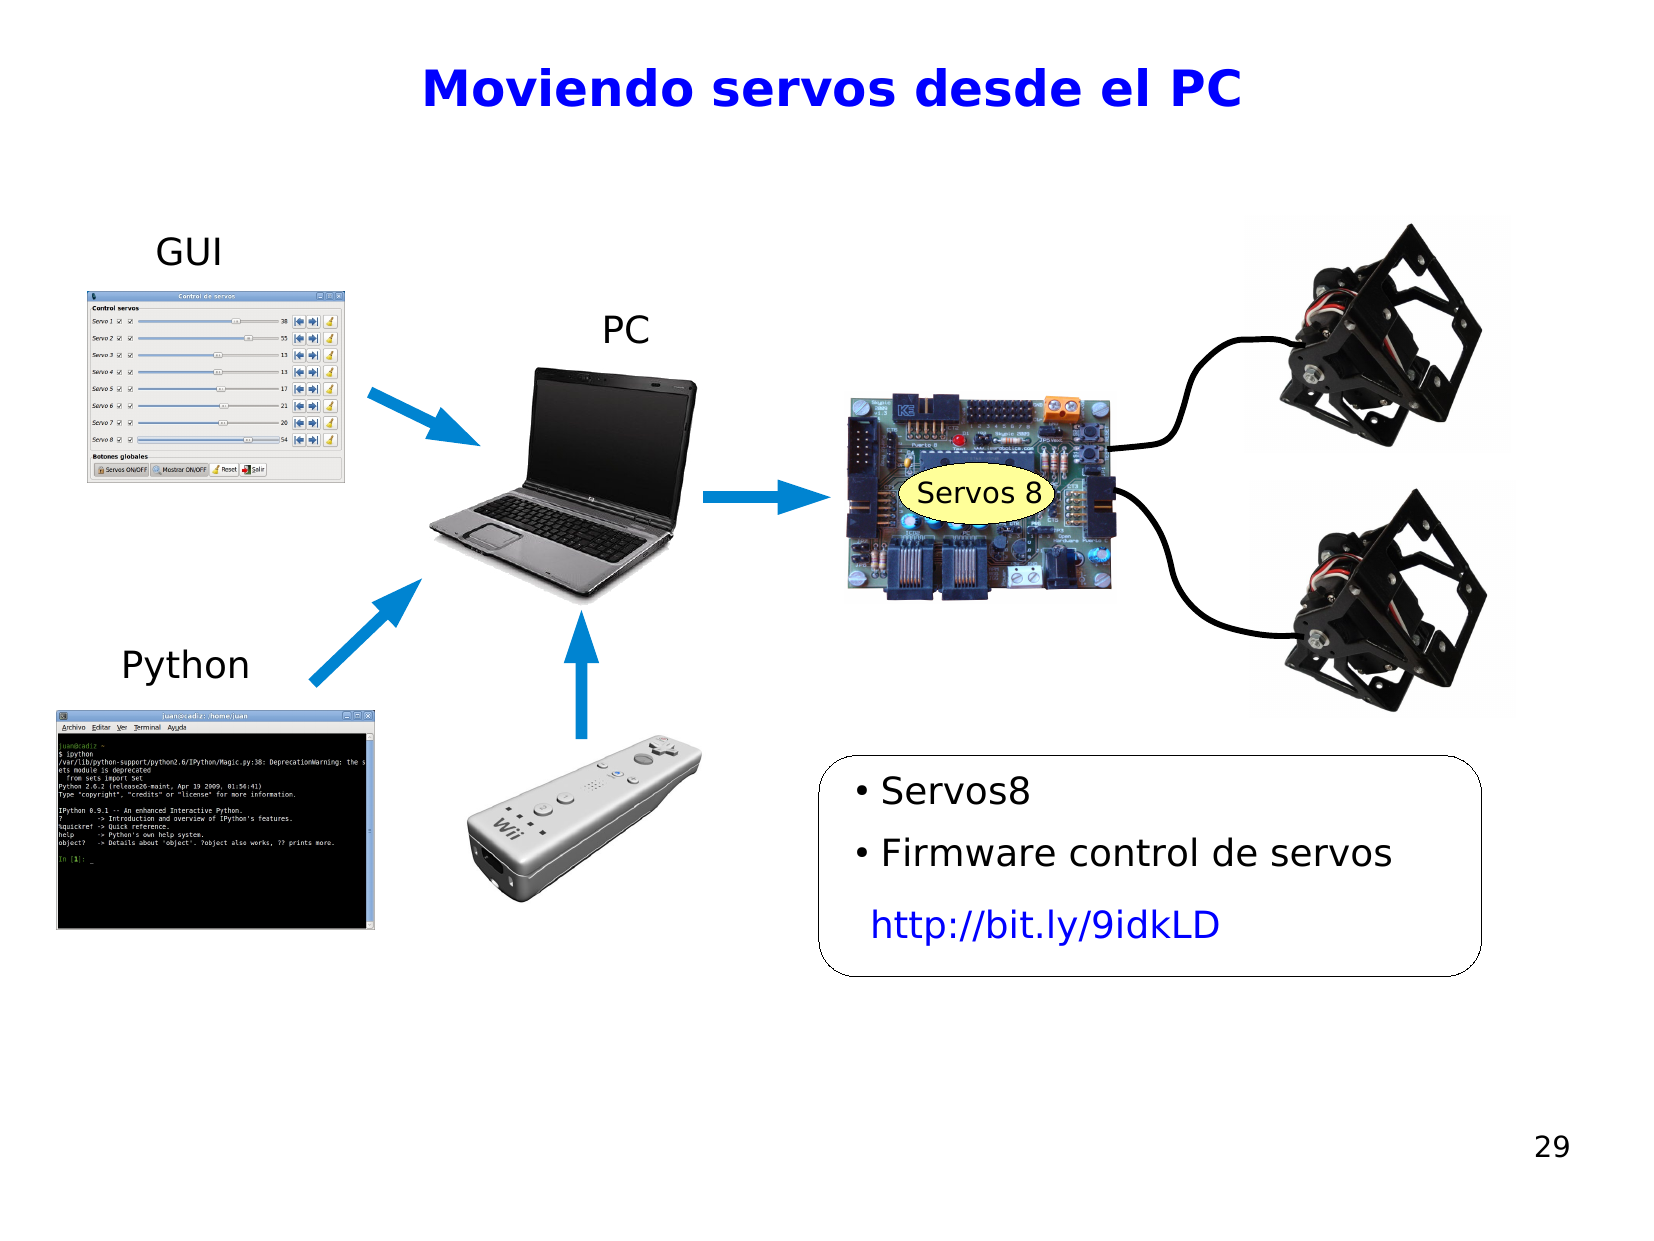

Moviendo servos desde el PC
GUI
PC
Servos 8
Python
 Servos8
 Firmware control de servos
http://bit.ly/9idkLD
29